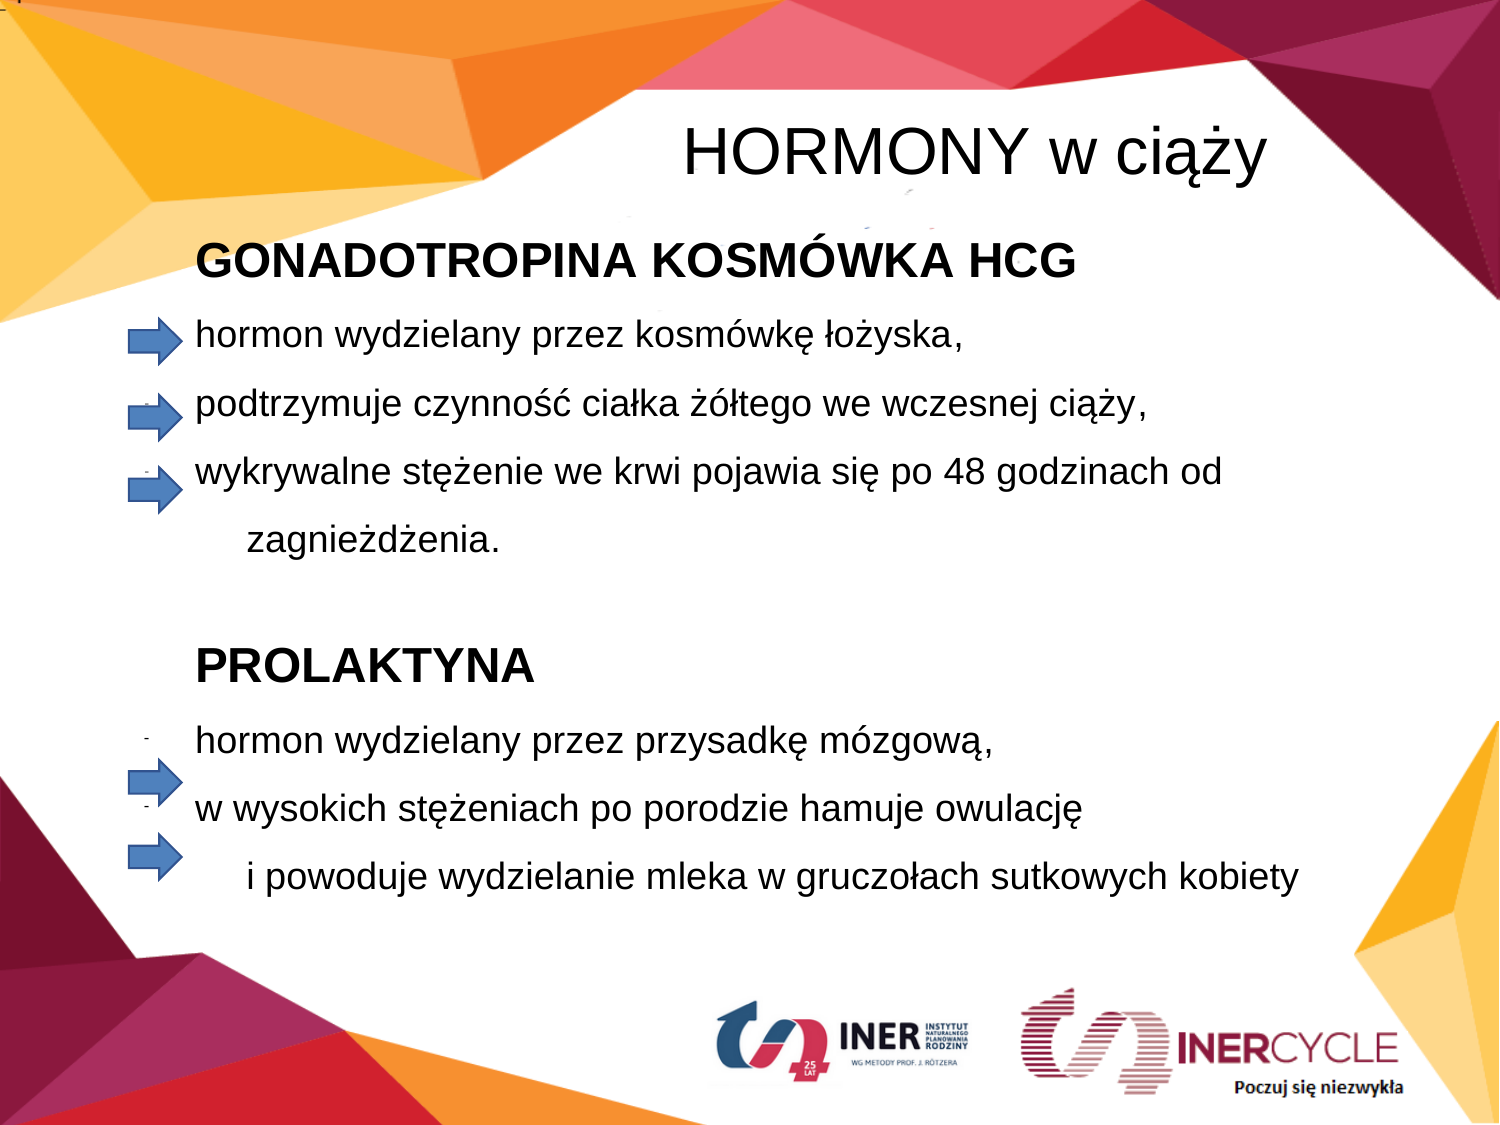

HORMONY w ciąży
# GONADOTROPINA KOSMÓWKA HCG
hormon wydzielany przez kosmówkę łożyska,
podtrzymuje czynność ciałka żółtego we wczesnej ciąży,
wykrywalne stężenie we krwi pojawia się po 48 godzinach od zagnieżdżenia.
PROLAKTYNA
hormon wydzielany przez przysadkę mózgową,
w wysokich stężeniach po porodzie hamuje owulację
i powoduje wydzielanie mleka w gruczołach sutkowych kobiety